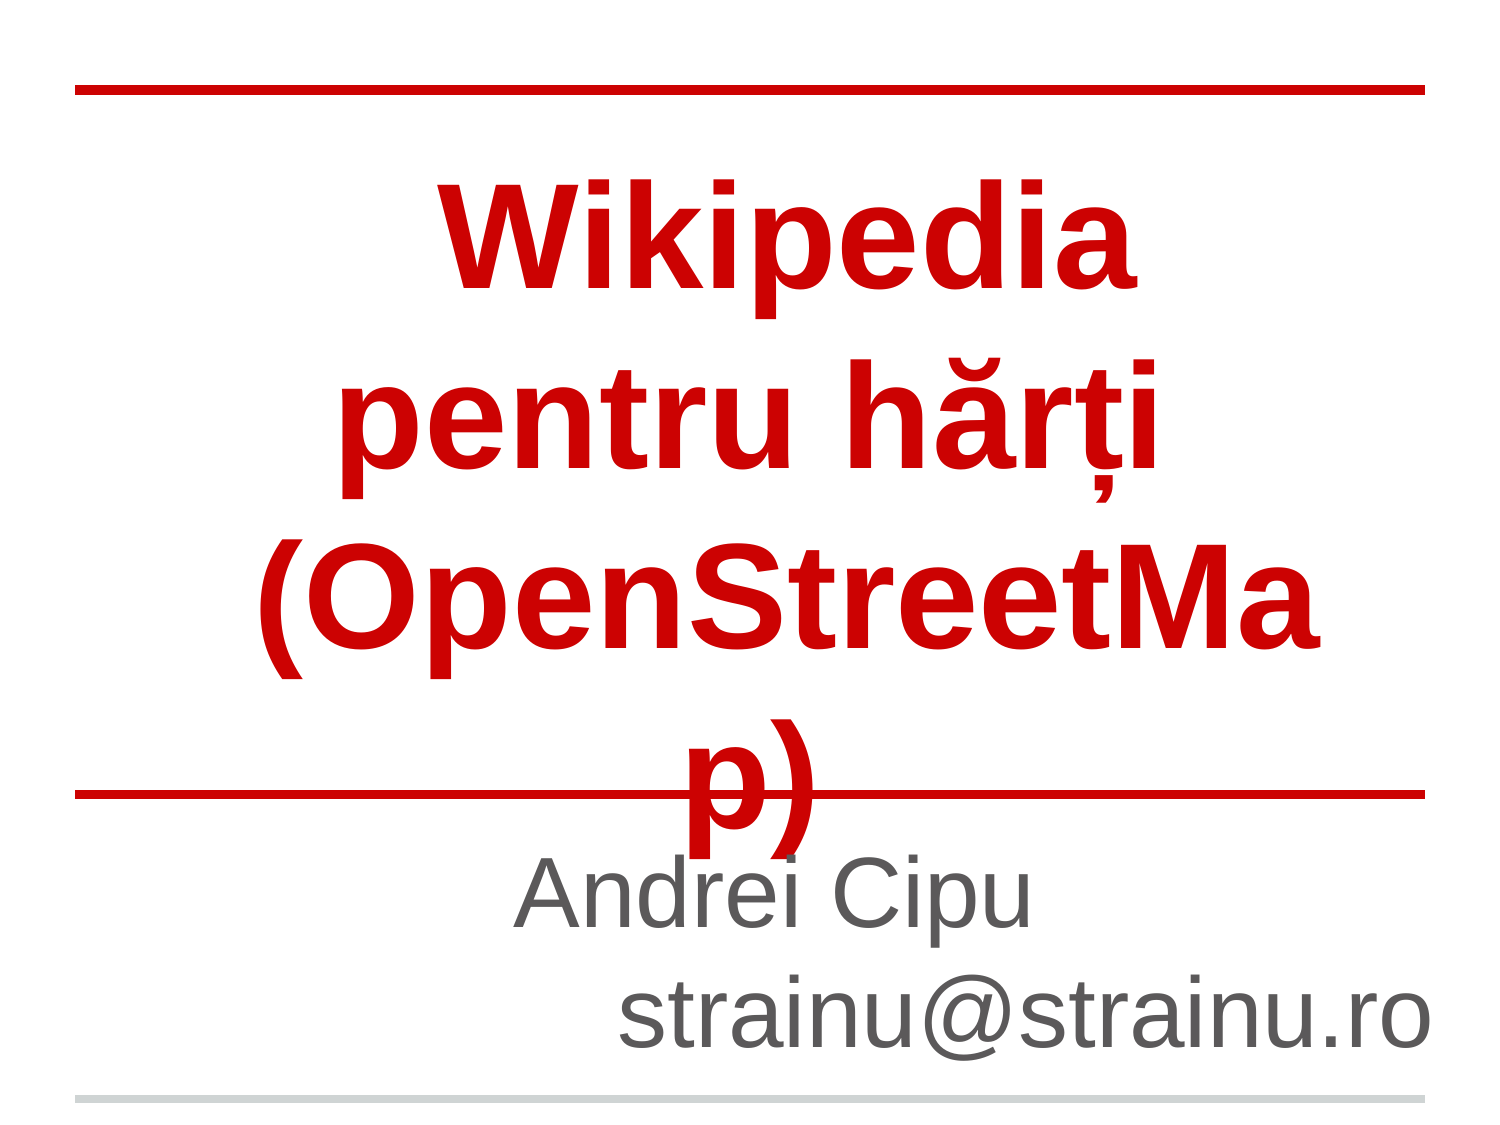

# Wikipedia pentru hărți
(OpenStreetMap)
Andrei Cipu
strainu@strainu.ro